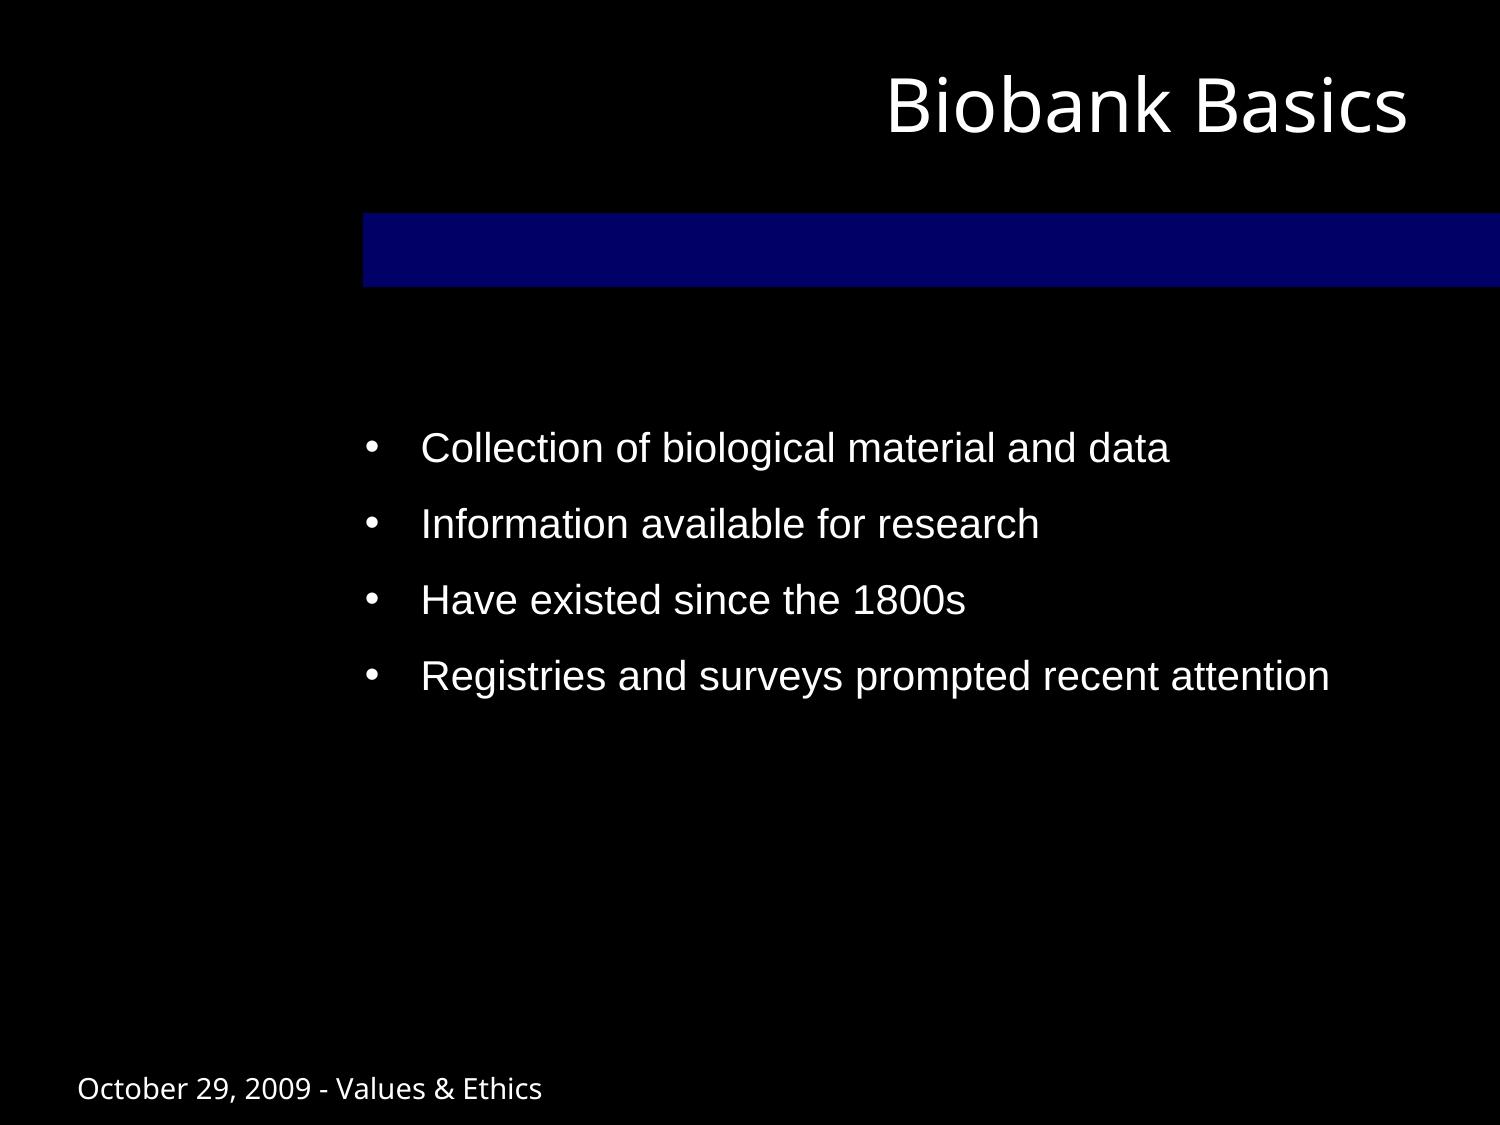

Biobank Basics
Collection of biological material and data
Information available for research
Have existed since the 1800s
Registries and surveys prompted recent attention
October 29, 2009 - Values & Ethics